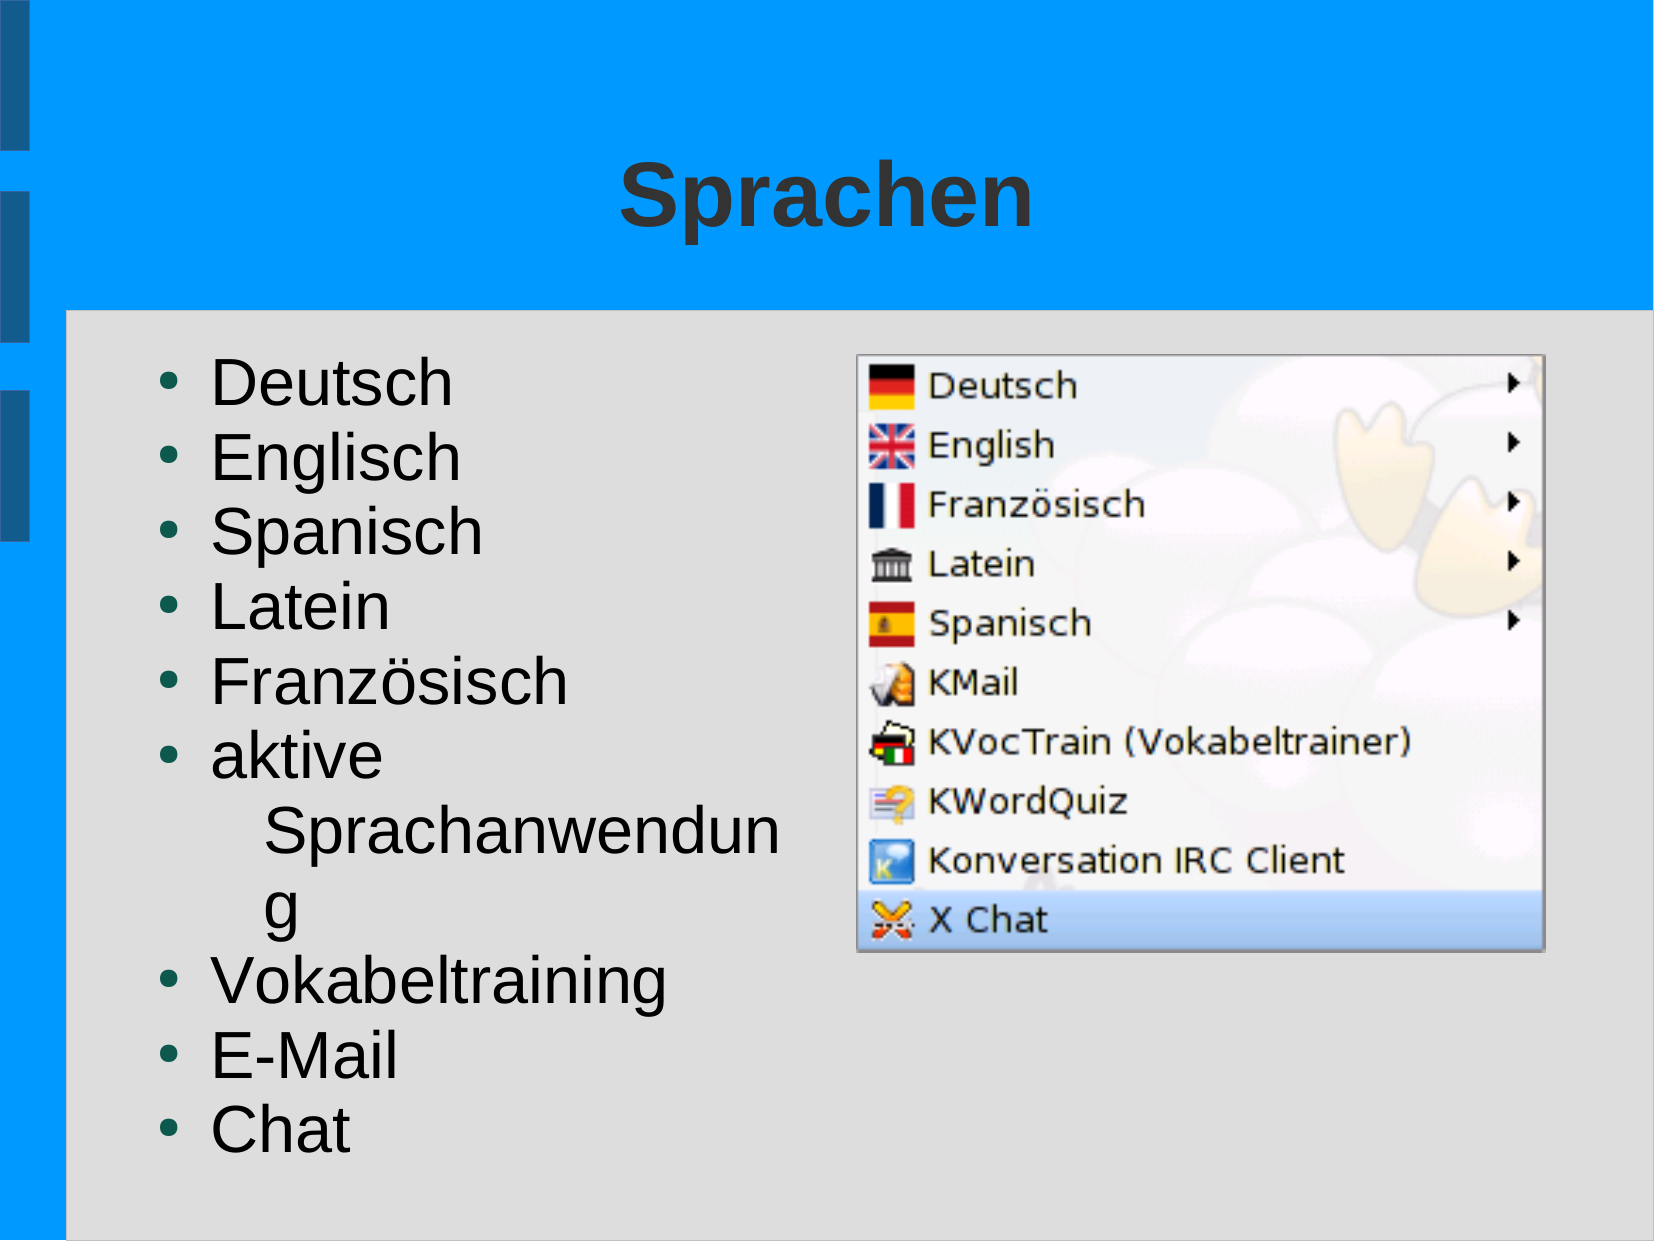

# Sprachen
Deutsch
Englisch
Spanisch
Latein
Französisch
aktive Sprachanwendung
Vokabeltraining
E-Mail
Chat